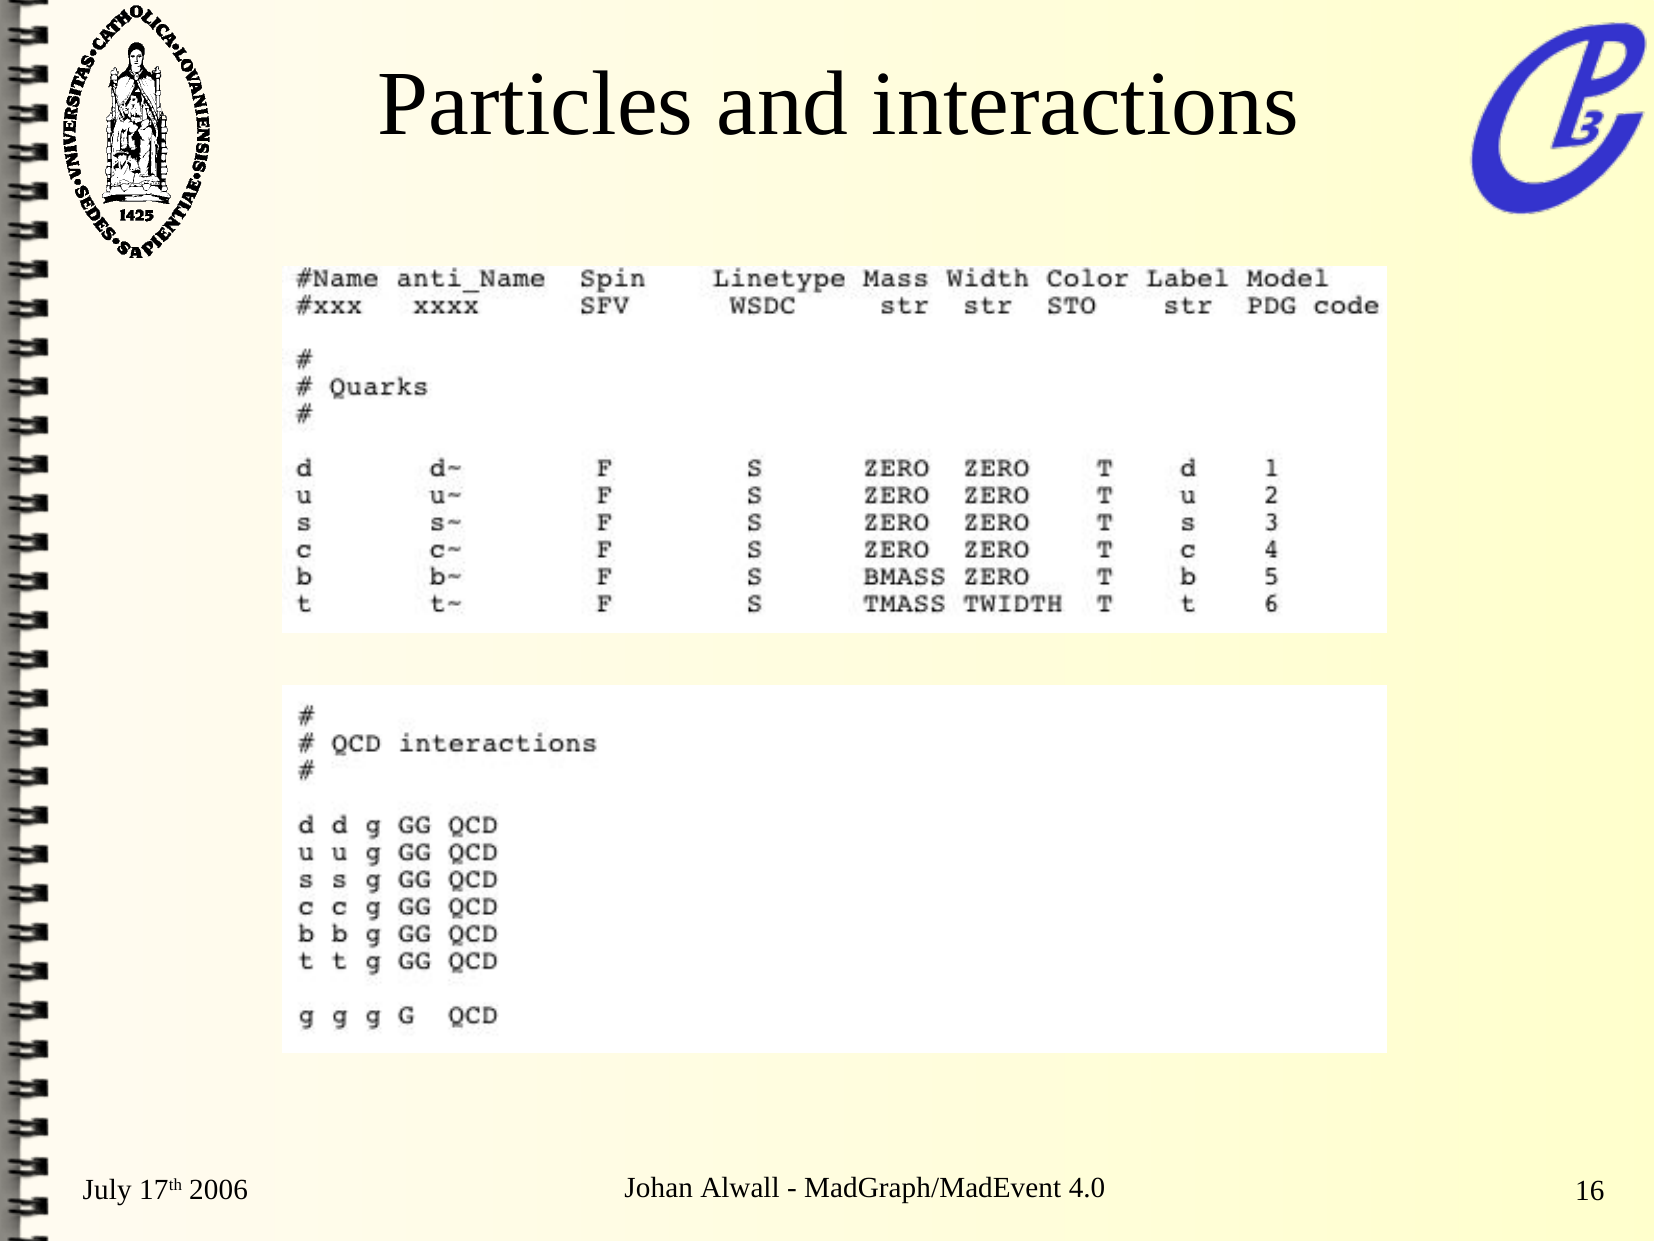

# Particles and interactions
Johan Alwall - MadGraph/MadEvent 4.0
July 17 2006
16